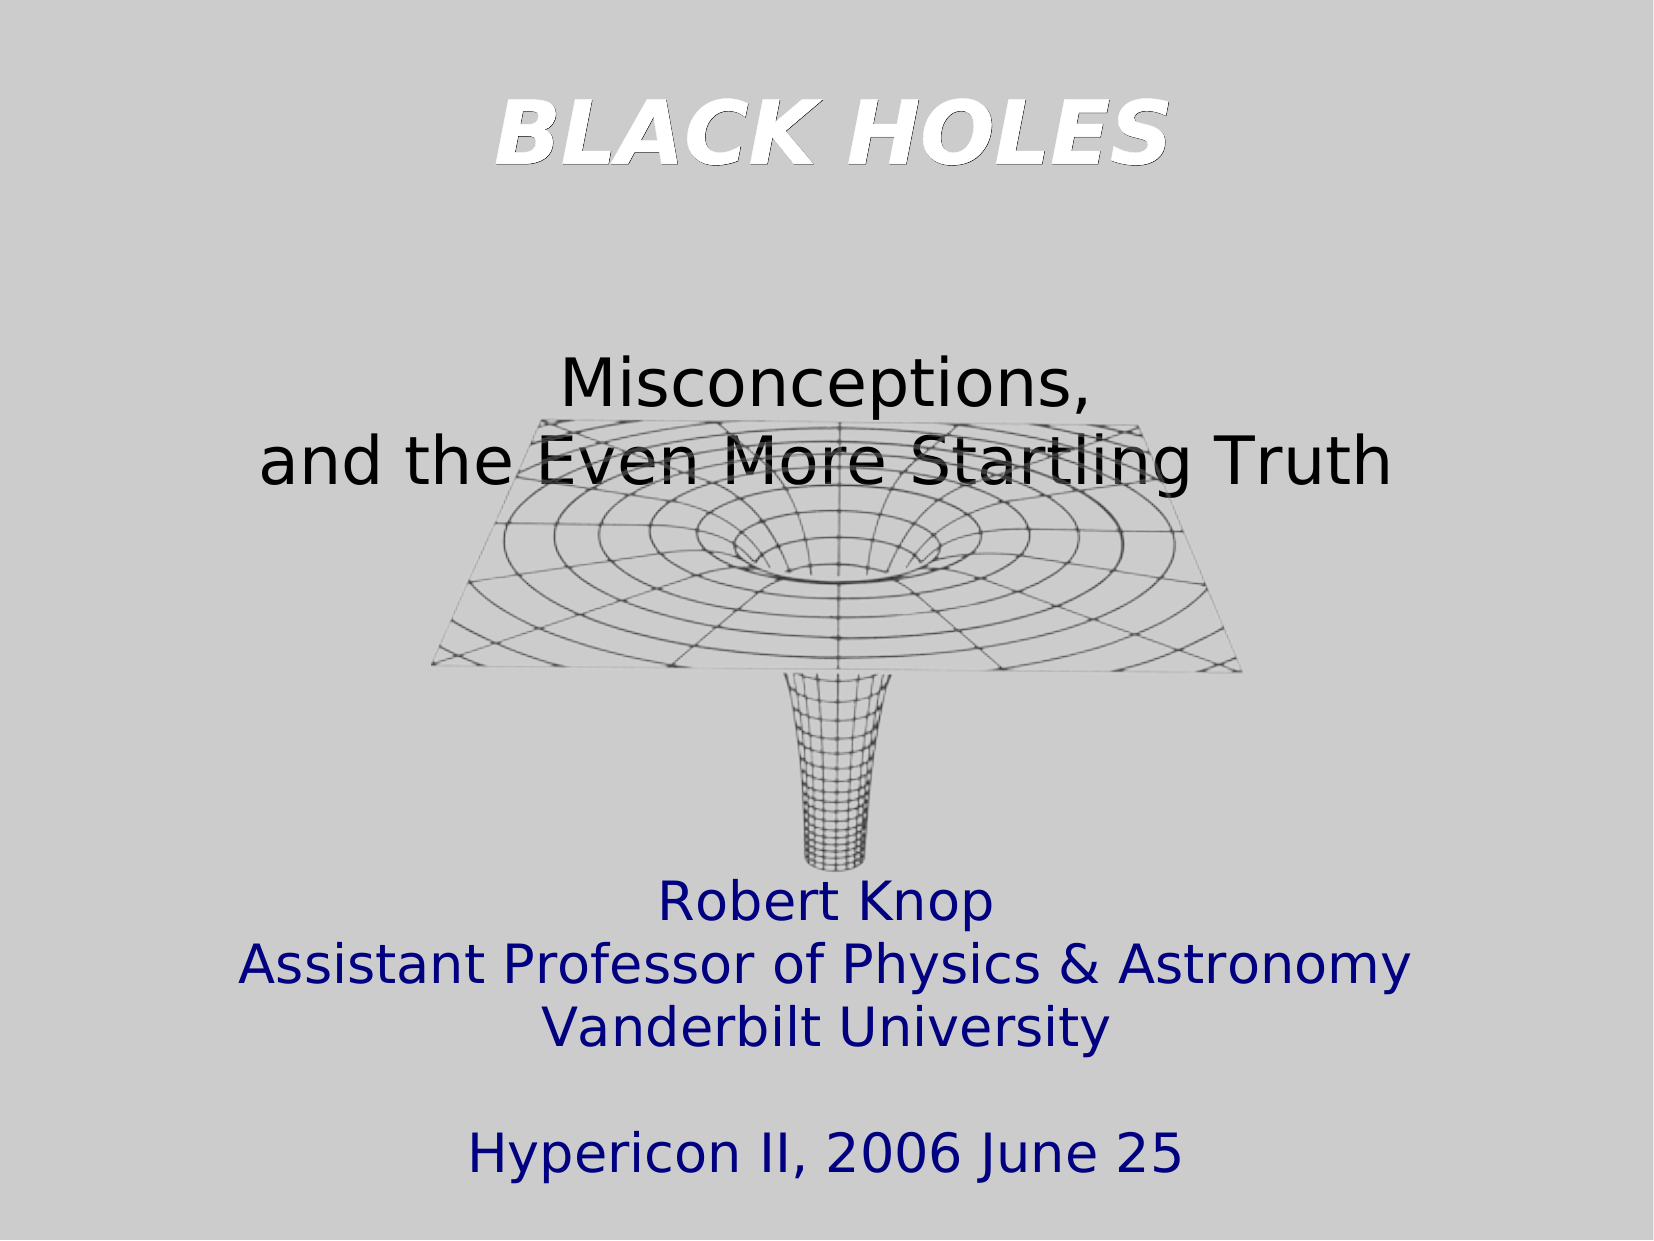

BLACK HOLES
Misconceptions,
and the Even More Startling Truth
Robert Knop
Assistant Professor of Physics & Astronomy
Vanderbilt University
Hypericon II, 2006 June 25